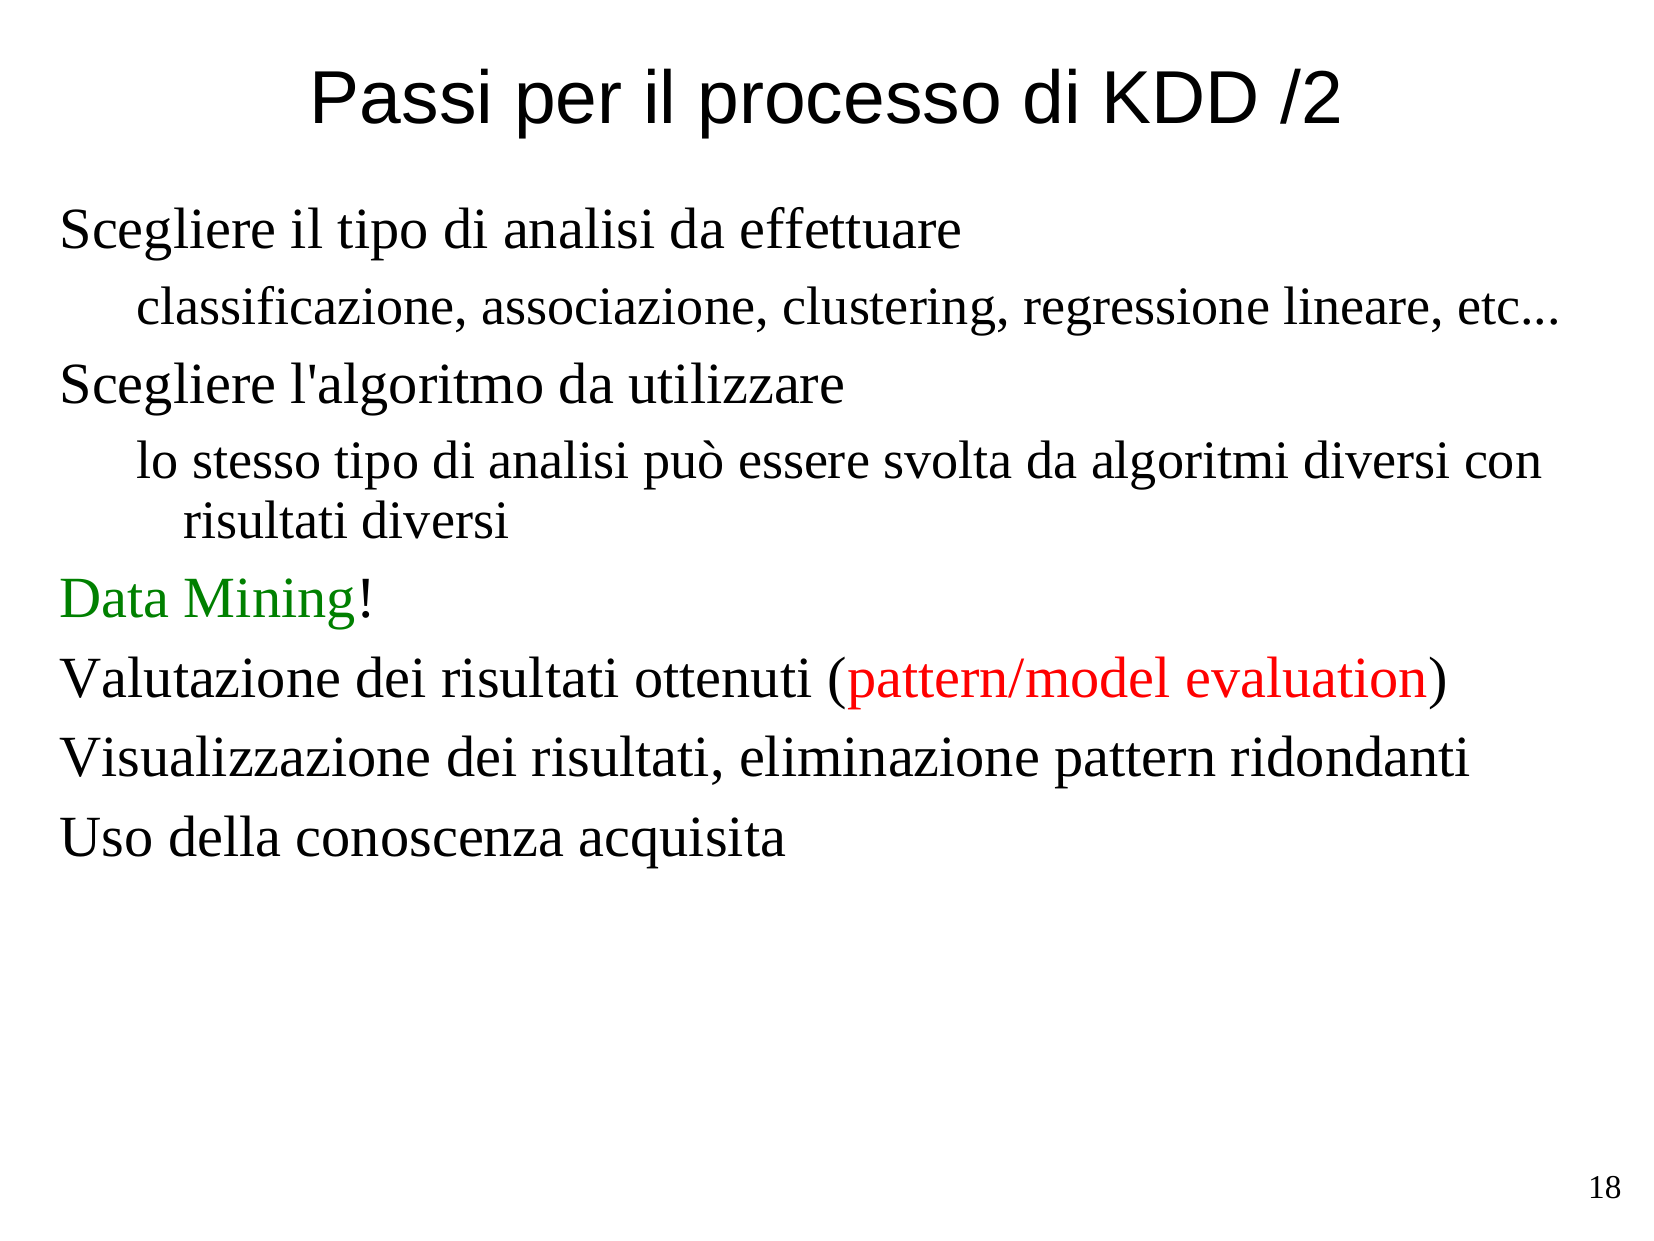

Passi per il processo di KDD /2
# Scegliere il tipo di analisi da effettuare
classificazione, associazione, clustering, regressione lineare, etc...
Scegliere l'algoritmo da utilizzare
lo stesso tipo di analisi può essere svolta da algoritmi diversi con risultati diversi
Data Mining!
Valutazione dei risultati ottenuti (pattern/model evaluation)
Visualizzazione dei risultati, eliminazione pattern ridondanti
Uso della conoscenza acquisita